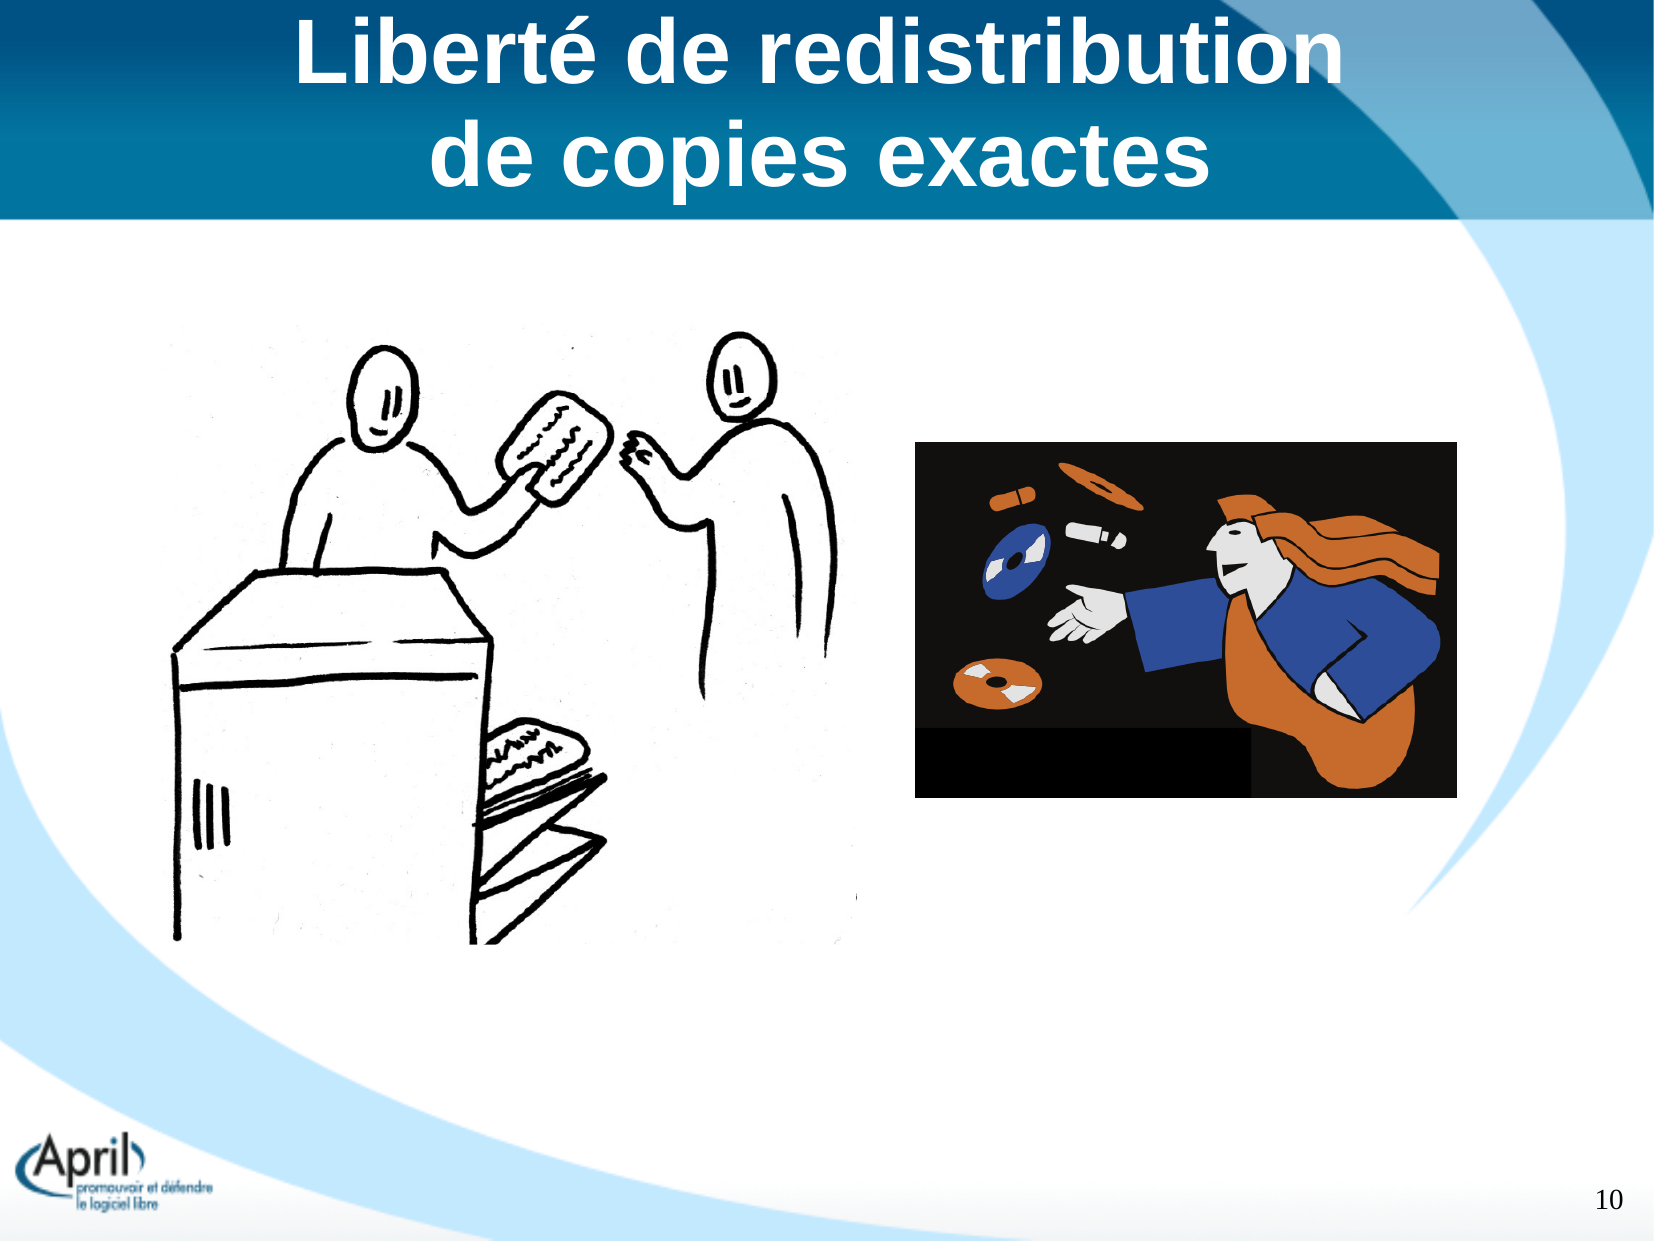

# Liberté de redistribution de copies exactes
10